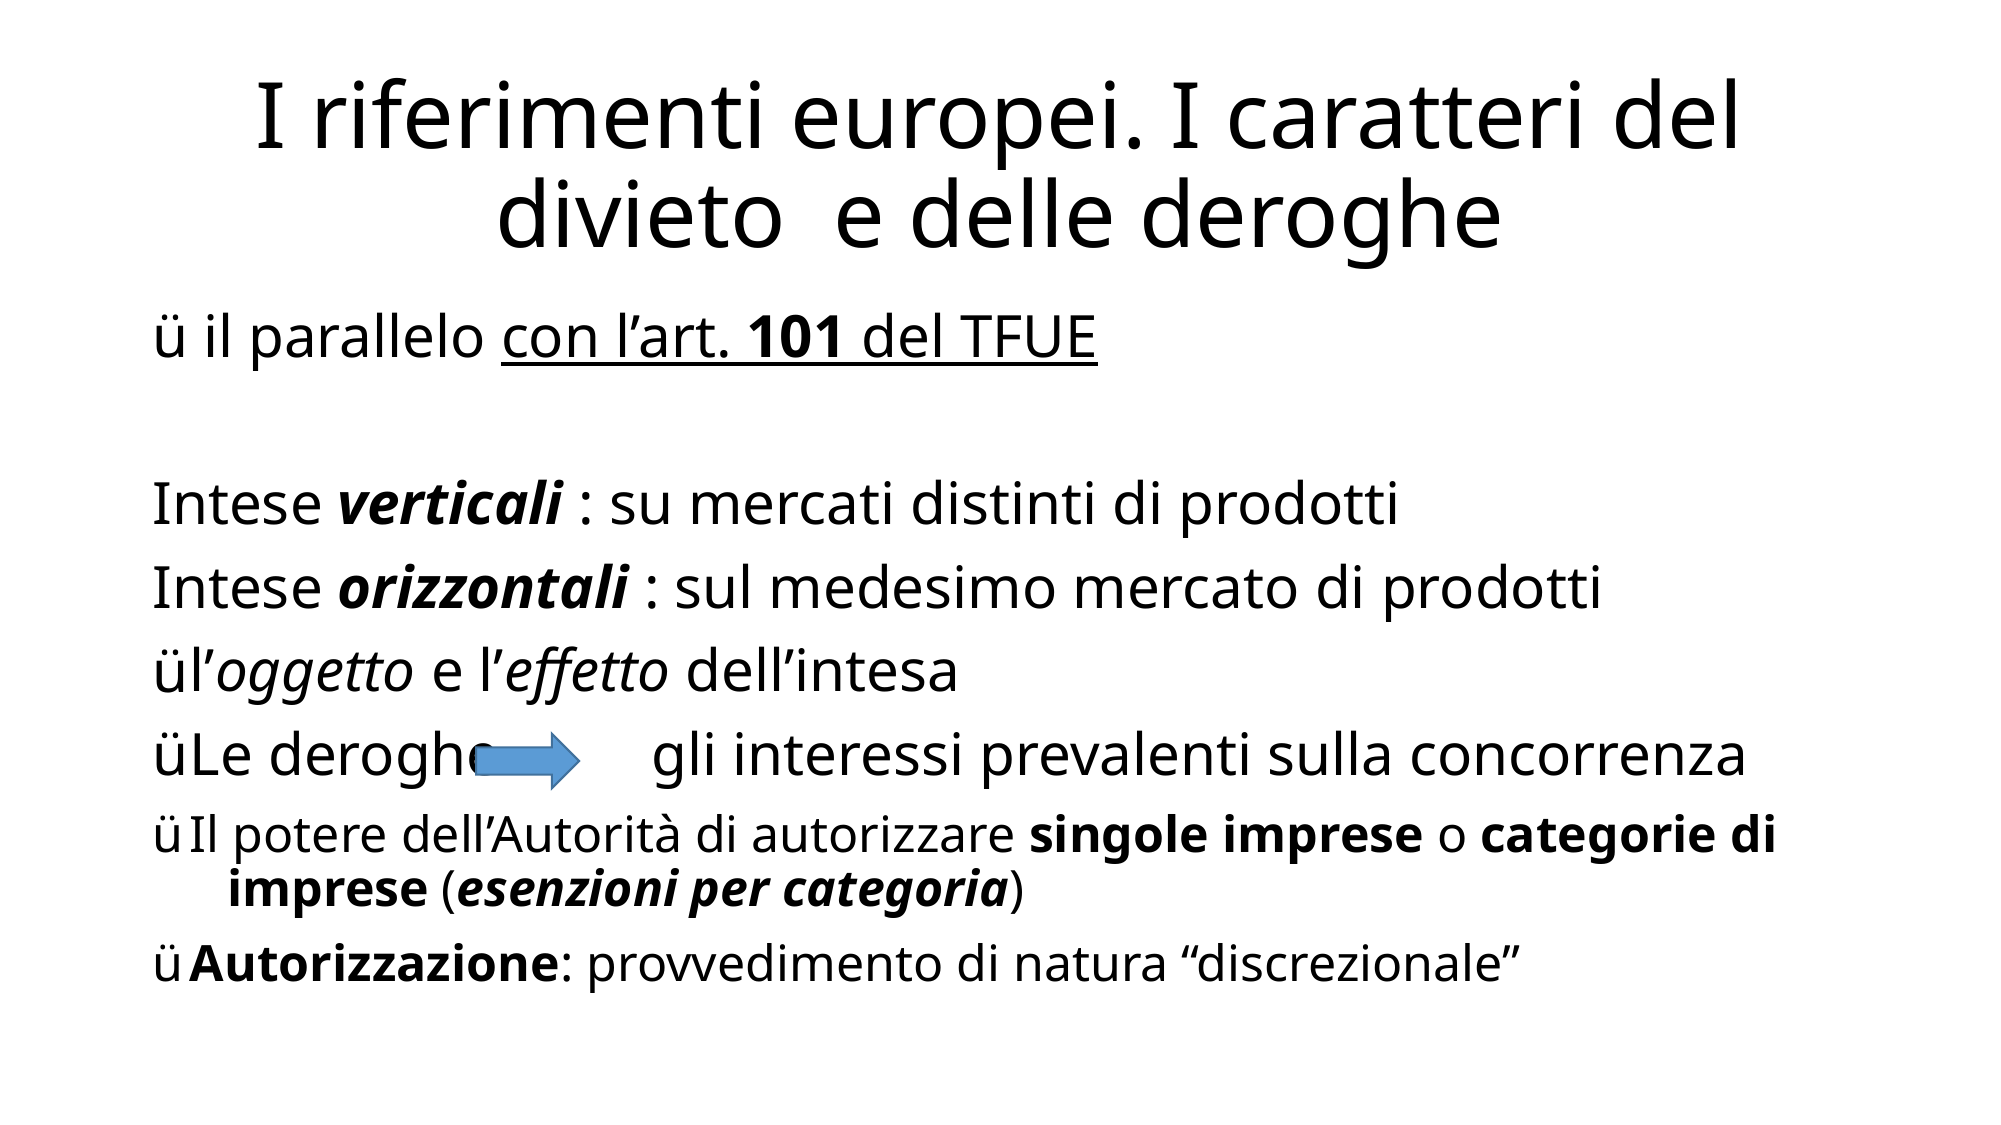

# I riferimenti europei. I caratteri del divieto e delle deroghe
 il parallelo con l’art. 101 del TFUE
Intese verticali : su mercati distinti di prodotti
Intese orizzontali : sul medesimo mercato di prodotti
l’oggetto e l’effetto dell’intesa
Le deroghe gli interessi prevalenti sulla concorrenza
Il potere dell’Autorità di autorizzare singole imprese o categorie di imprese (esenzioni per categoria)
Autorizzazione: provvedimento di natura “discrezionale”